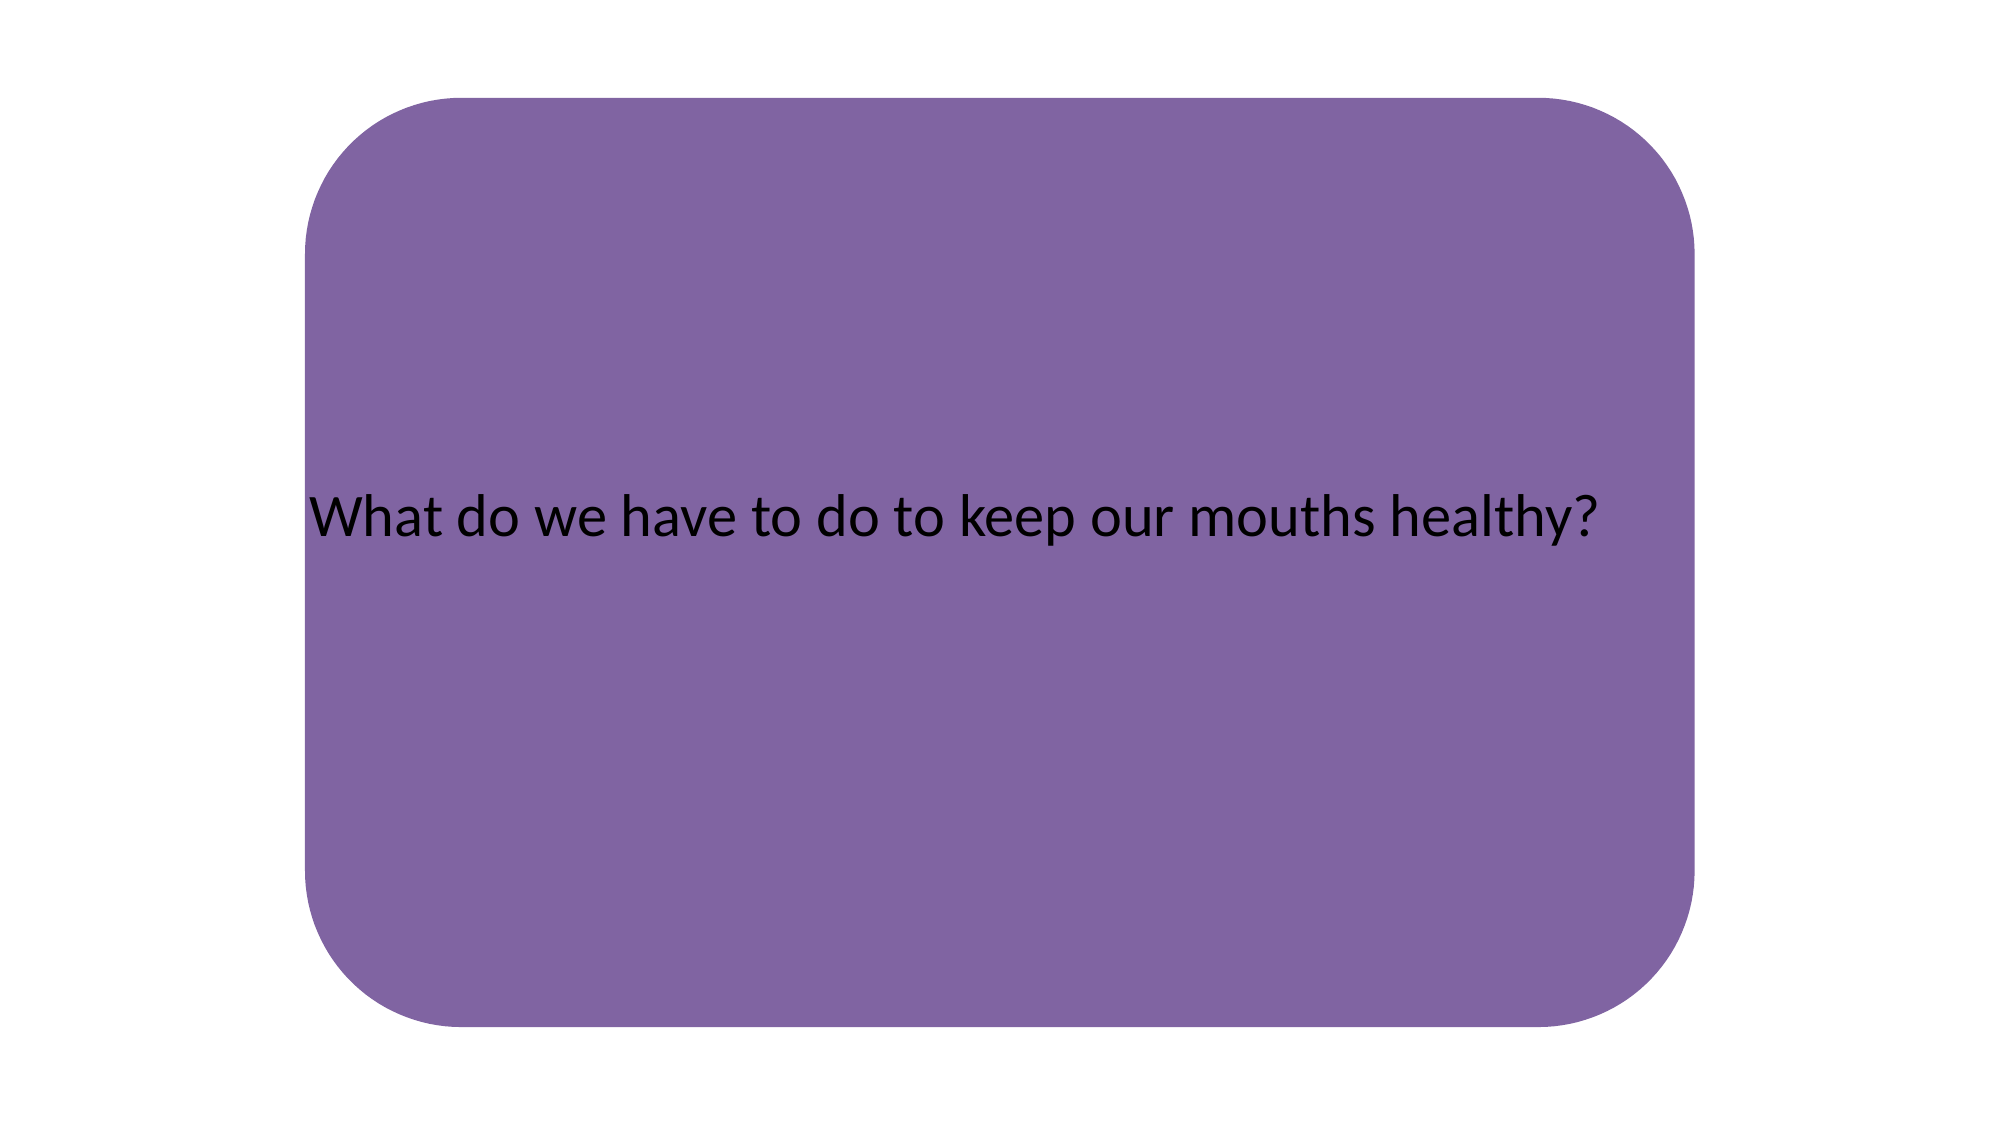

# What do we have to do to keep our mouths healthy?